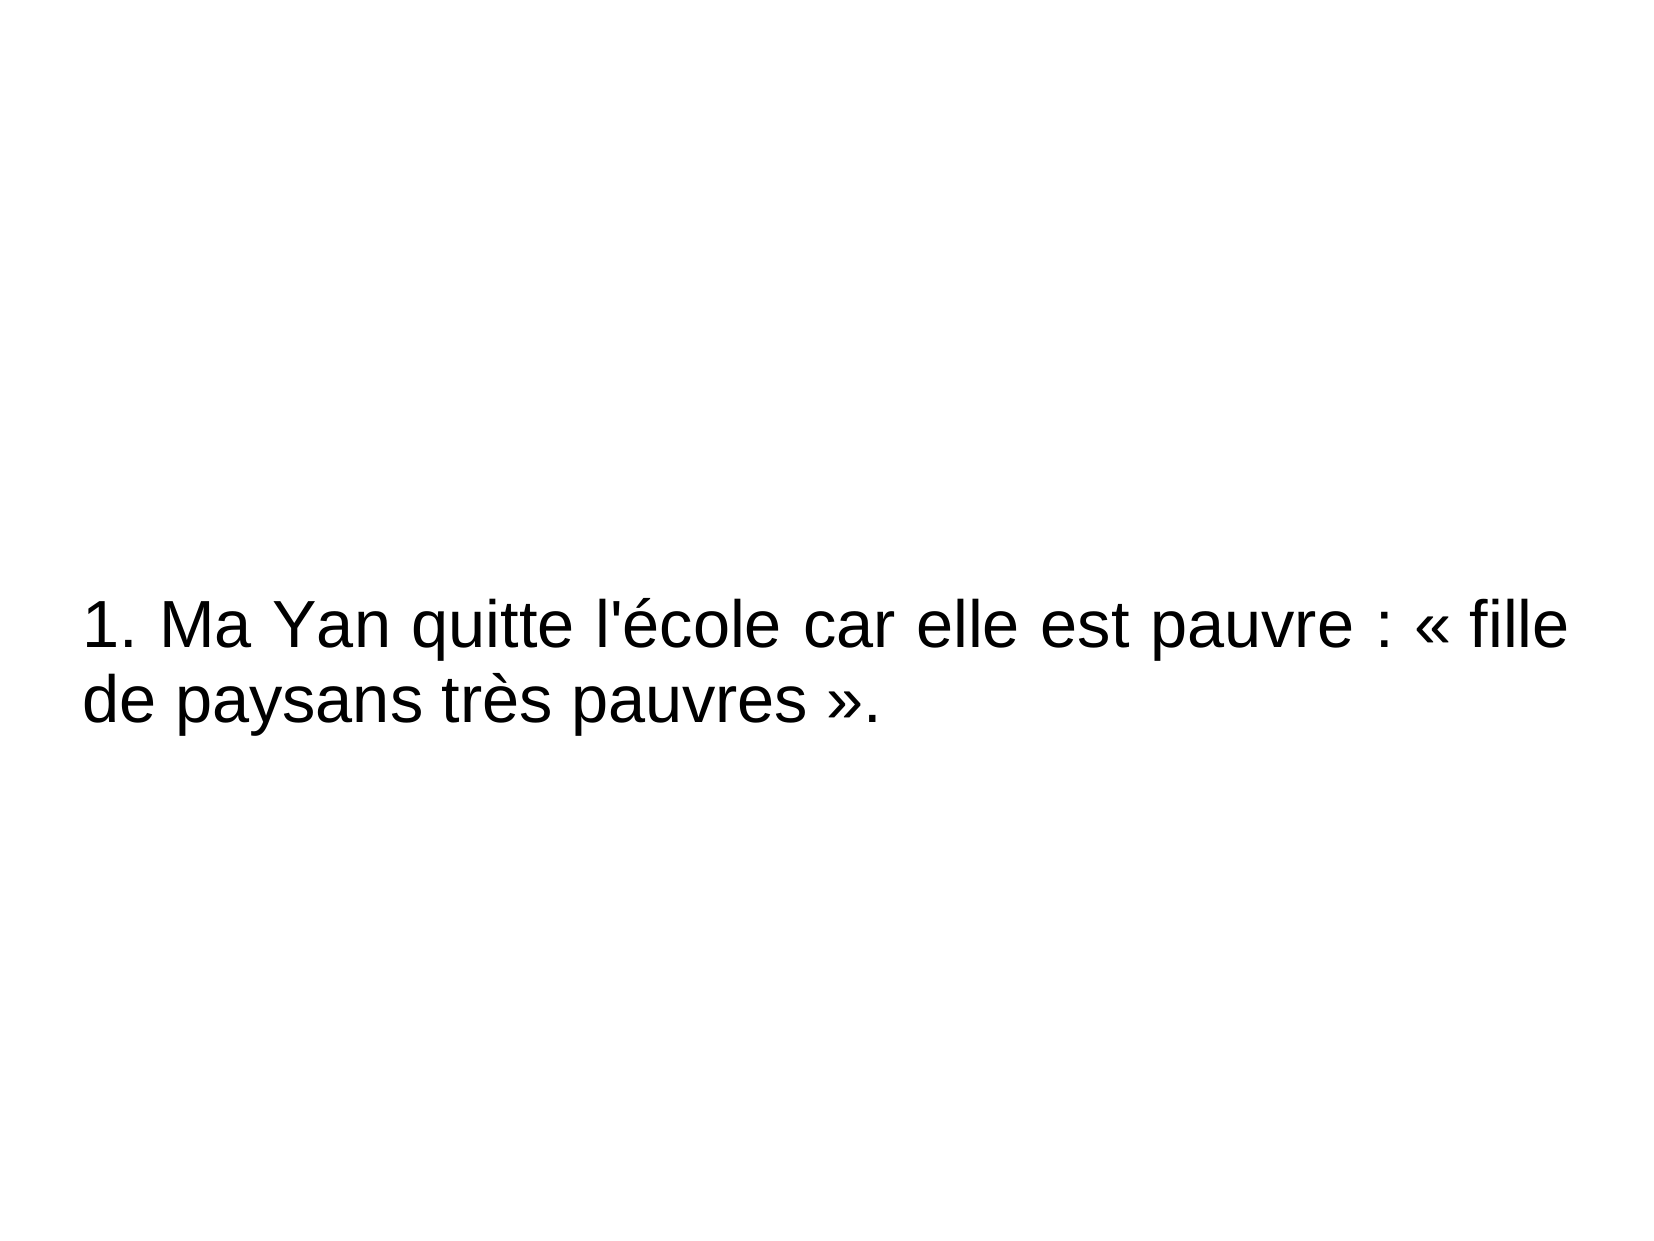

#
1. Ma Yan quitte l'école car elle est pauvre : « fille de paysans très pauvres ».